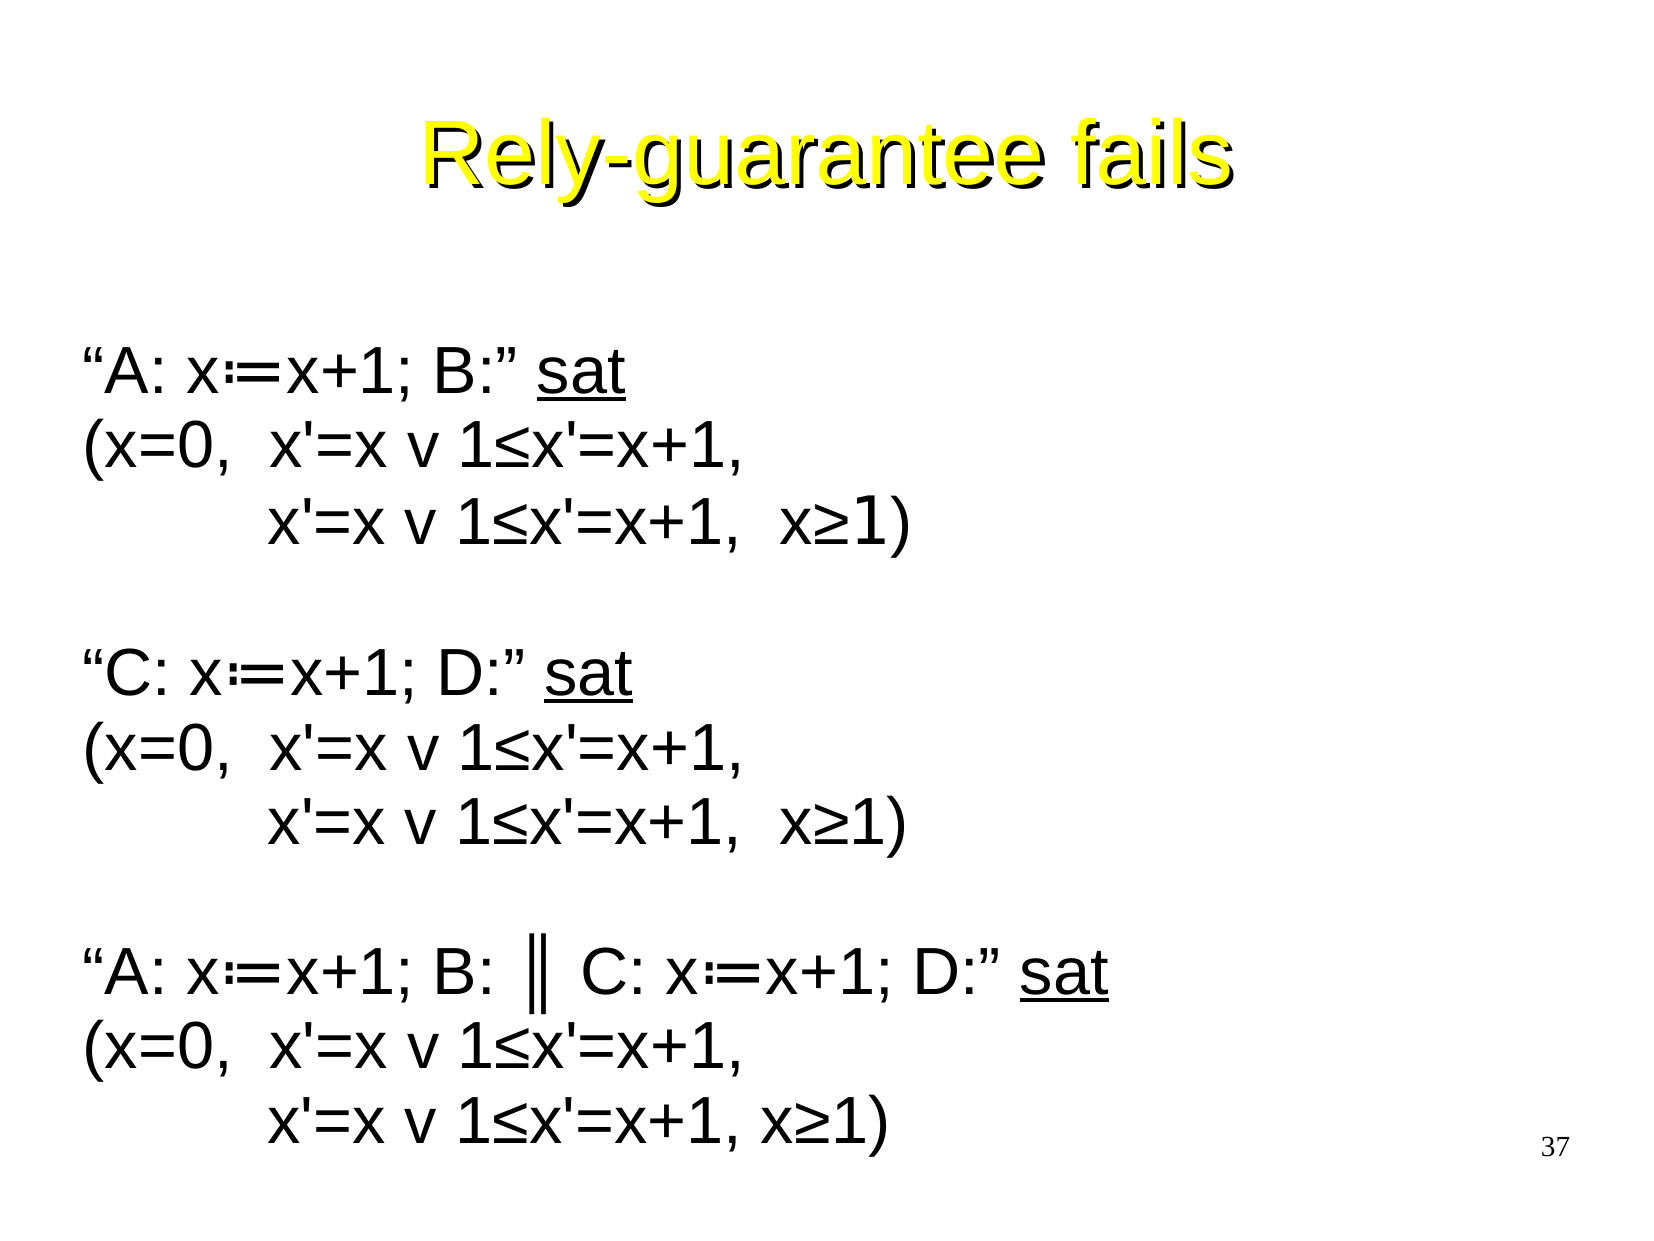

# Rely-guarantee fails
“A: x≔x+1; B:” sat
(x=0, x'=x v 1≤x'=x+1,
 x'=x v 1≤x'=x+1, x≥1)
“C: x≔x+1; D:” sat
(x=0, x'=x v 1≤x'=x+1,
 x'=x v 1≤x'=x+1, x≥1)
“A: x≔x+1; B: ║ C: x≔x+1; D:” sat
(x=0, x'=x v 1≤x'=x+1,
 x'=x v 1≤x'=x+1, x≥1)
37